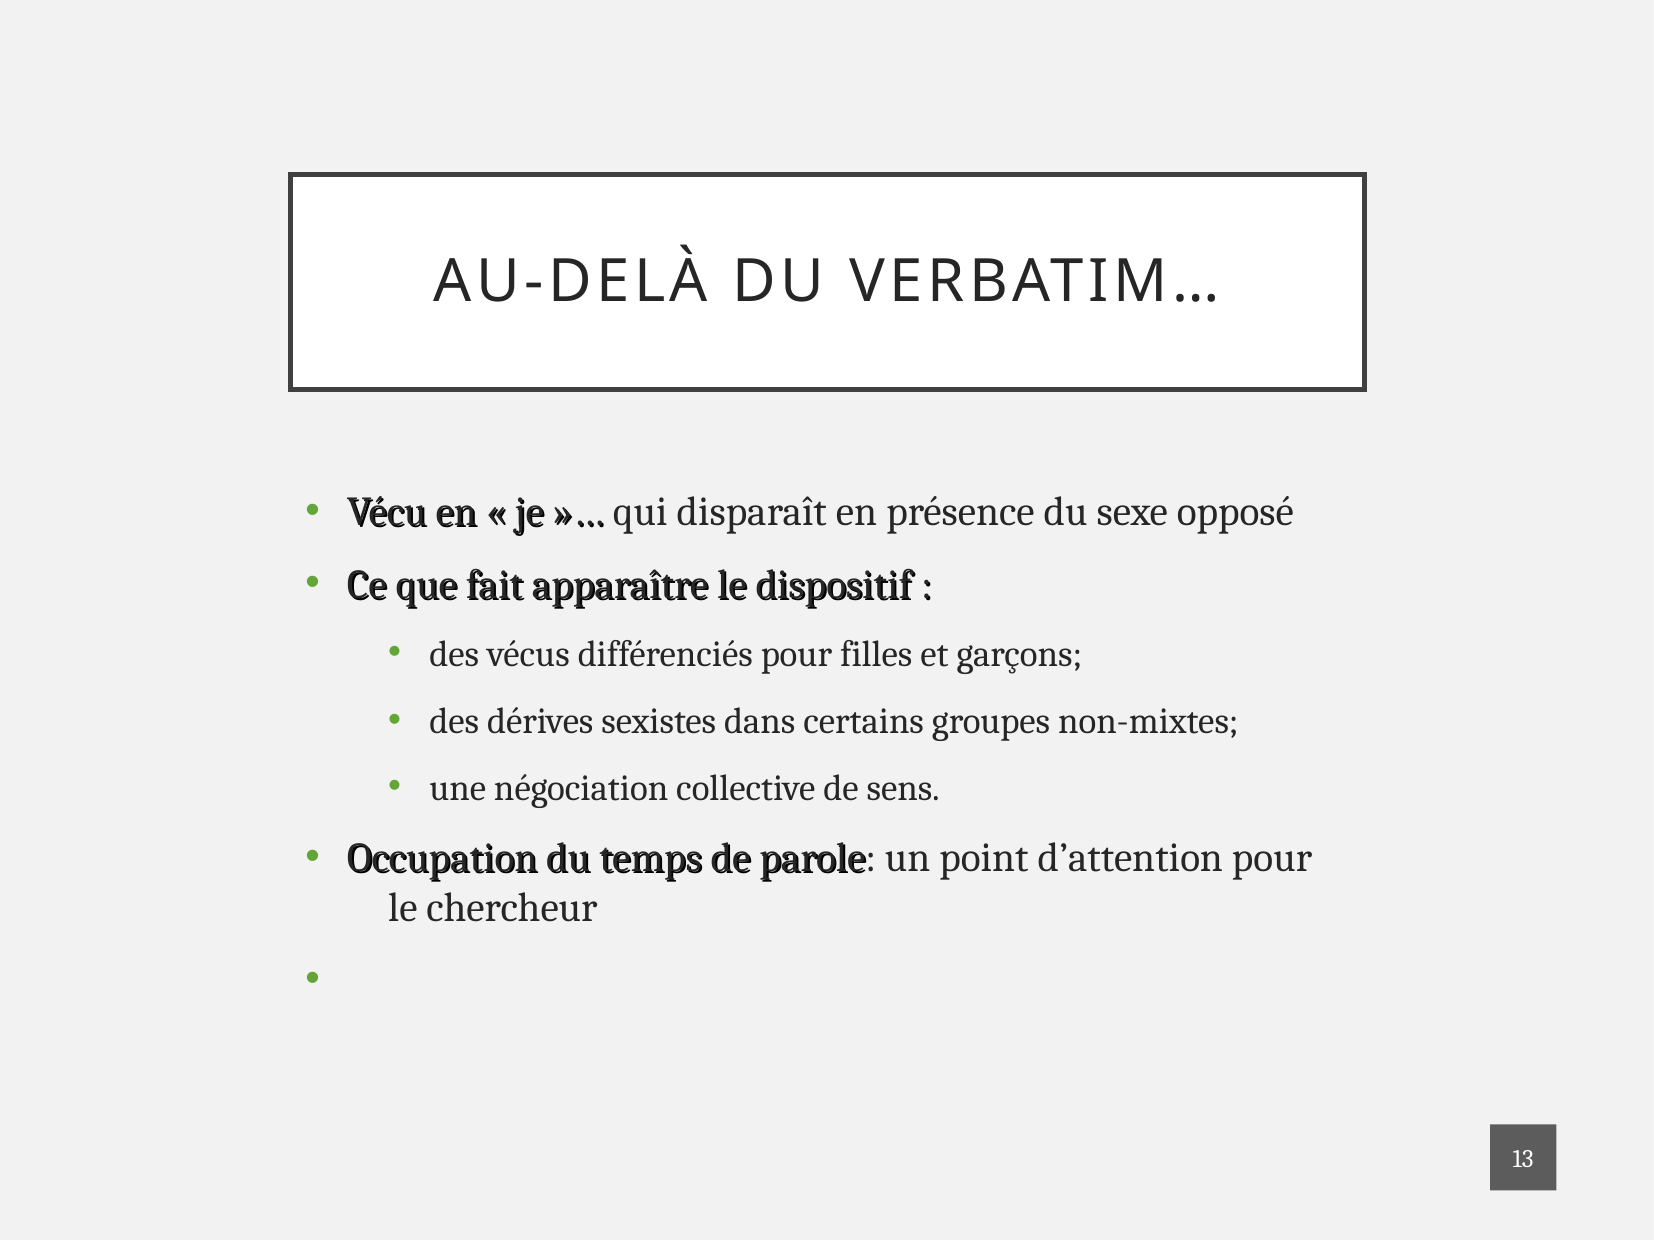

# Au-delà du verbatim…
Vécu en « je »… qui disparaît en présence du sexe opposé
Ce que fait apparaître le dispositif :
des vécus différenciés pour filles et garçons;
des dérives sexistes dans certains groupes non-mixtes;
une négociation collective de sens.
Occupation du temps de parole: un point d’attention pour le chercheur